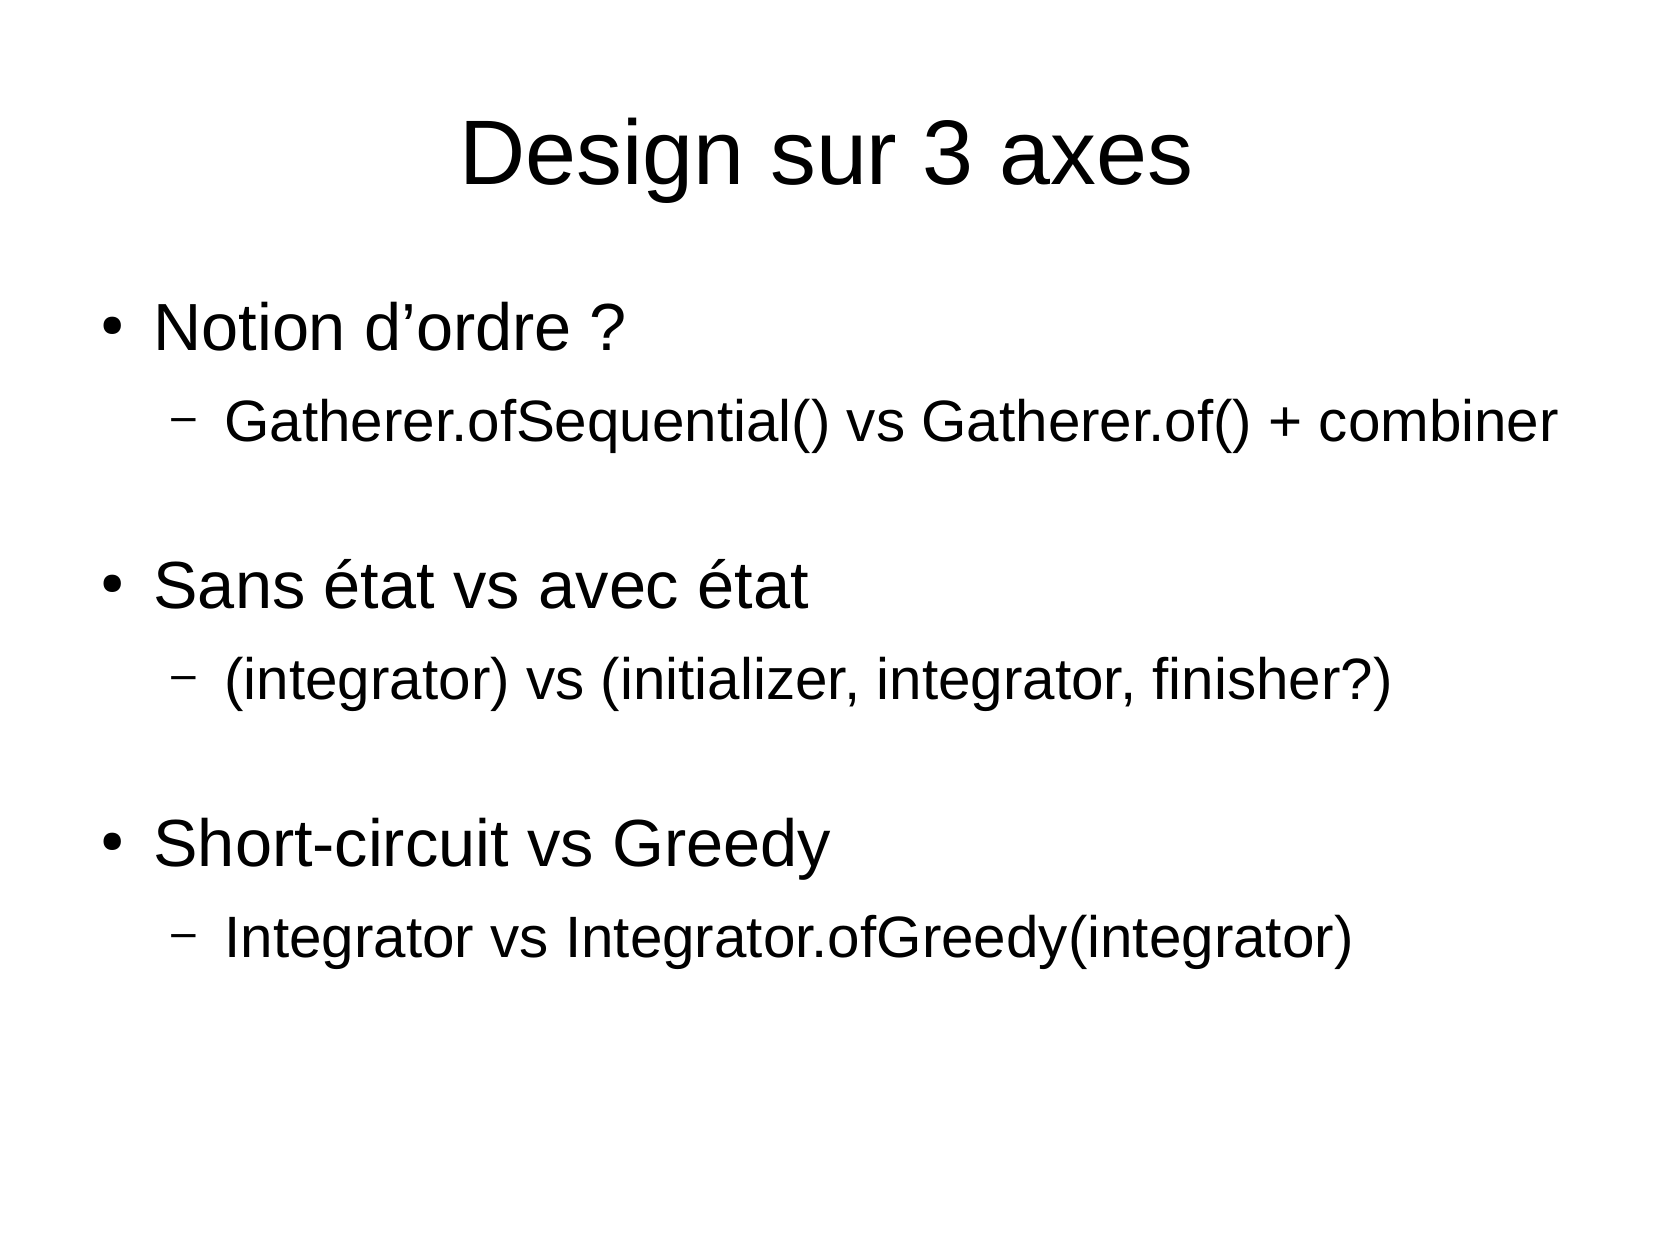

# Design sur 3 axes
Notion d’ordre ?
Gatherer.ofSequential() vs Gatherer.of() + combiner
Sans état vs avec état
(integrator) vs (initializer, integrator, finisher?)
Short-circuit vs Greedy
Integrator vs Integrator.ofGreedy(integrator)